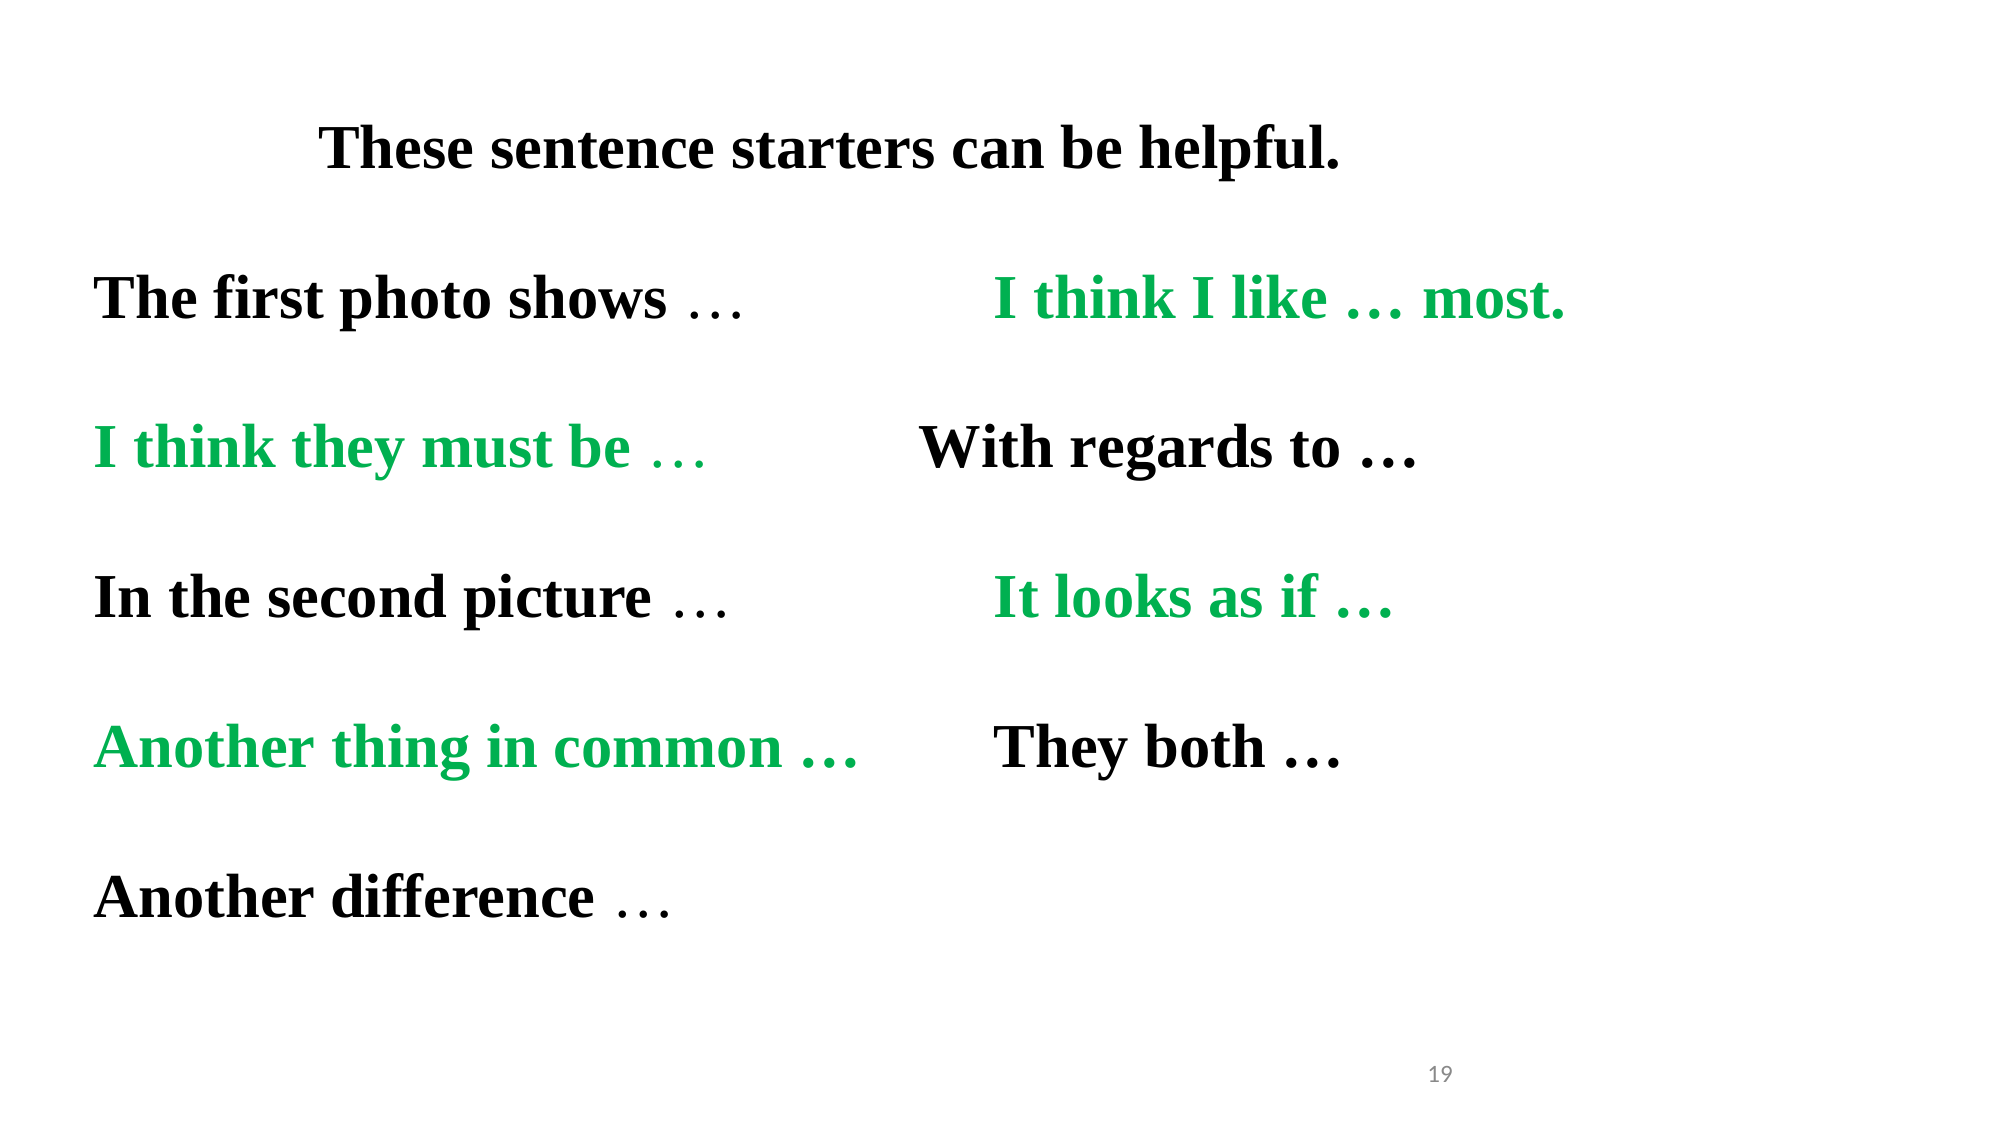

These sentence starters can be helpful.
The first photo shows … 			I think I like … most.
I think they must be … 			With regards to …
In the second picture … 			It looks as if …
Another thing in common …		They both …
Another difference …